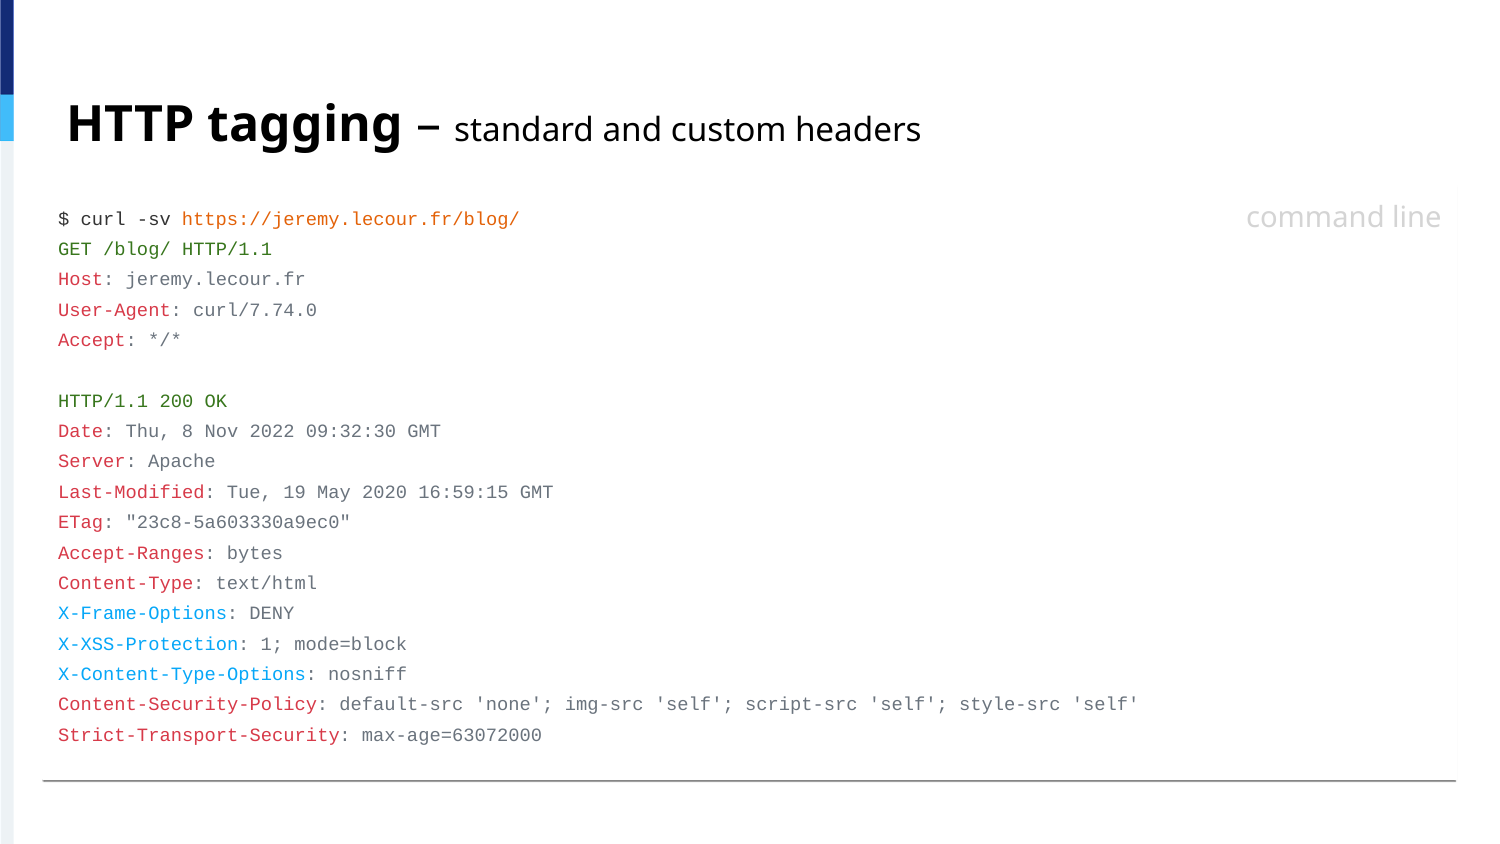

# HTTP tagging – standard and custom headers
$ curl -sv https://jeremy.lecour.fr/blog/
GET /blog/ HTTP/1.1
Host: jeremy.lecour.fr
User-Agent: curl/7.74.0
Accept: */*
HTTP/1.1 200 OK
Date: Thu, 8 Nov 2022 09:32:30 GMT
Server: Apache
Last-Modified: Tue, 19 May 2020 16:59:15 GMT
ETag: "23c8-5a603330a9ec0"
Accept-Ranges: bytes
Content-Type: text/html
X-Frame-Options: DENY
X-XSS-Protection: 1; mode=block
X-Content-Type-Options: nosniff
Content-Security-Policy: default-src 'none'; img-src 'self'; script-src 'self'; style-src 'self'
Strict-Transport-Security: max-age=63072000
command line